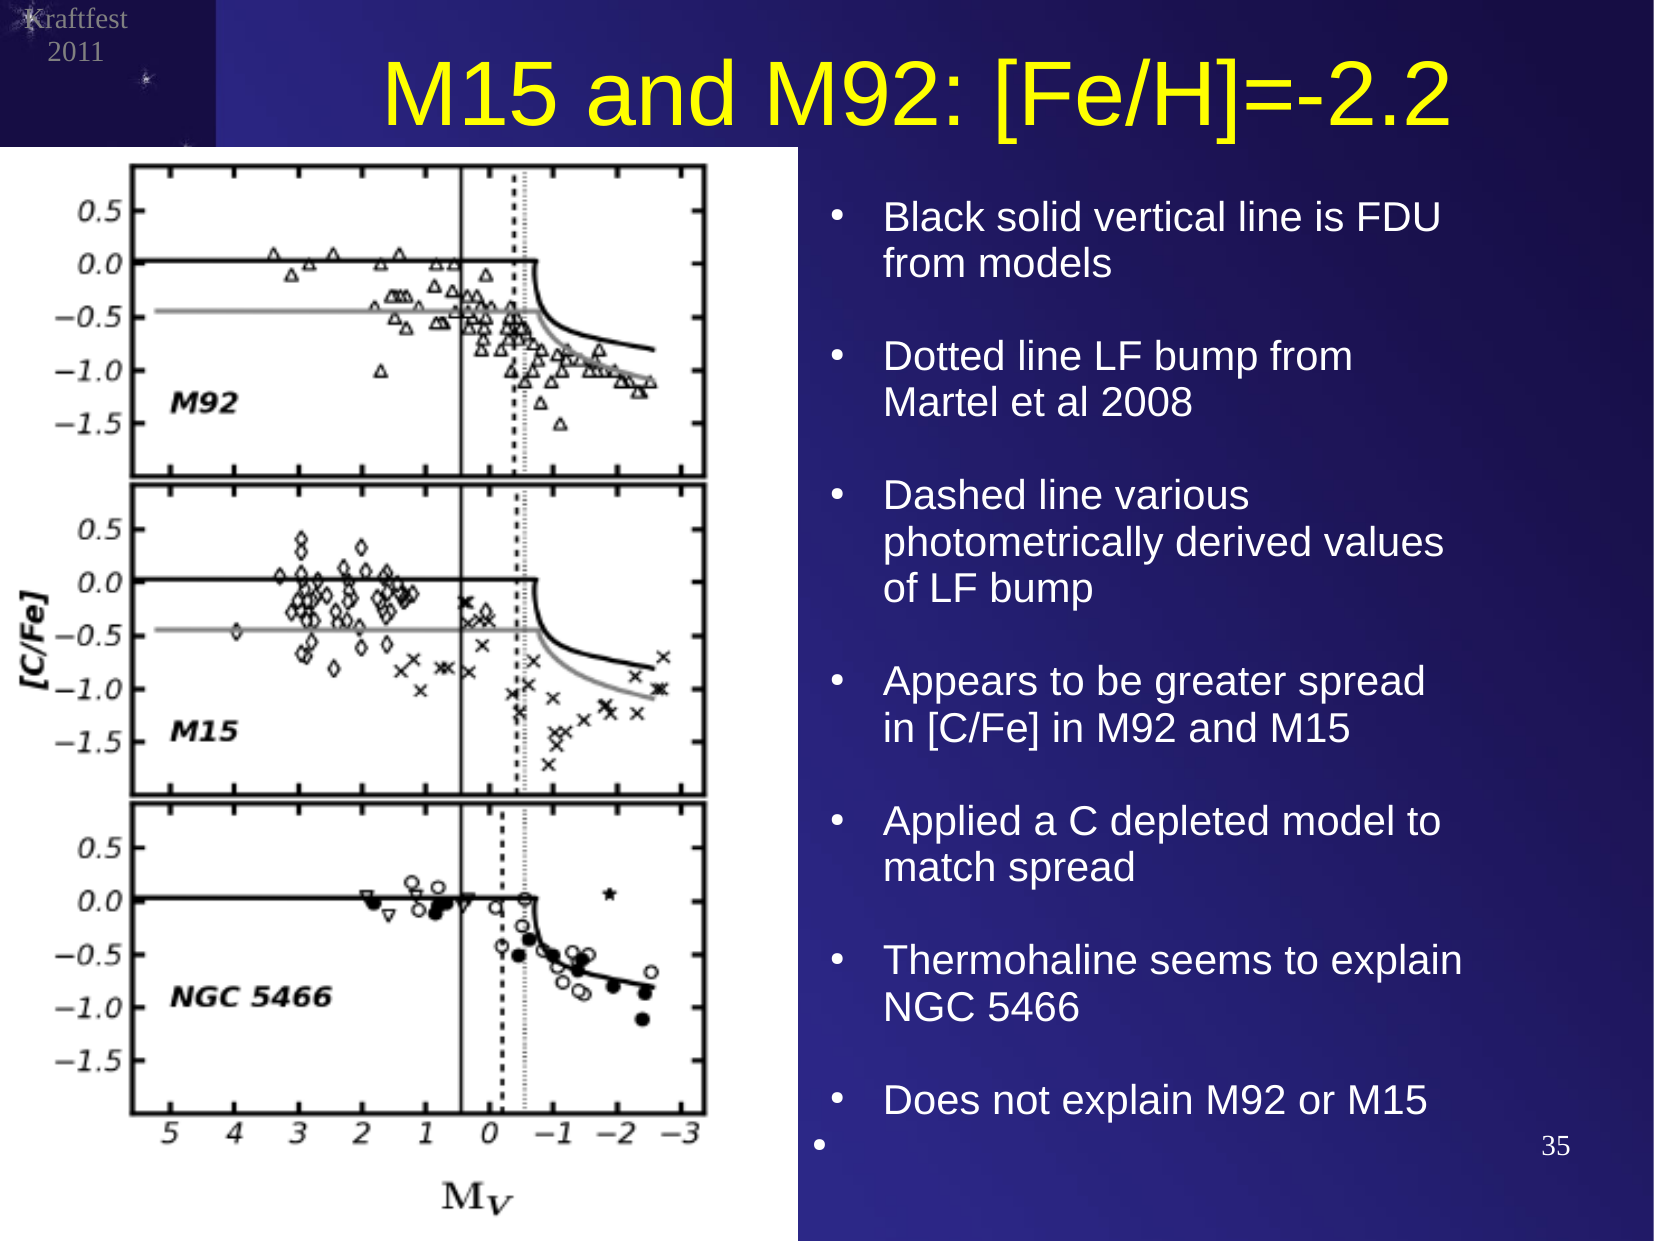

# M15 and M92: [Fe/H]=-2.2
Black solid vertical line is FDU from models
Dotted line LF bump from Martel et al 2008
Dashed line various photometrically derived values of LF bump
Appears to be greater spread in [C/Fe] in M92 and M15
Applied a C depleted model to match spread
Thermohaline seems to explain NGC 5466
Does not explain M92 or M15
35
Angelou et al. (In prep)